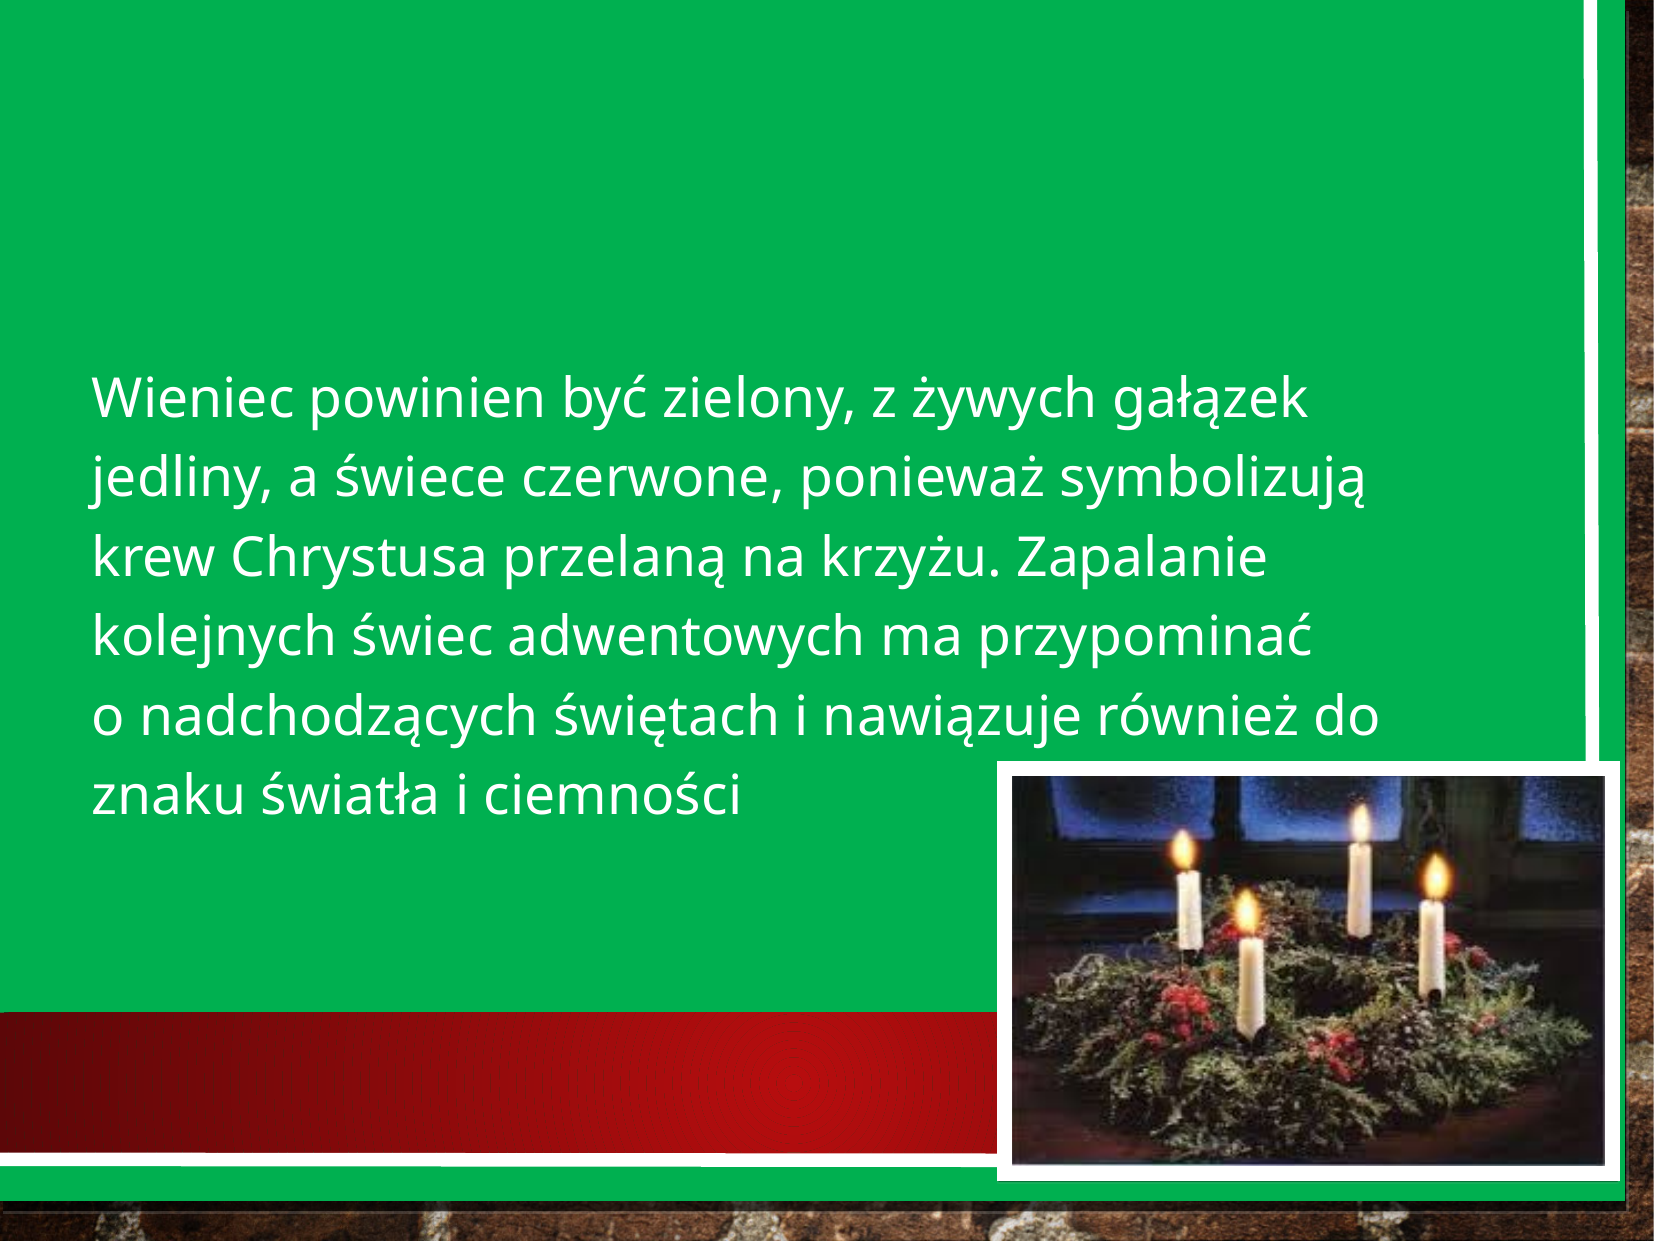

#
Wieniec powinien być zielony, z żywych gałązek jedliny, a świece czerwone, ponieważ symbolizują krew Chrystusa przelaną na krzyżu. Zapalanie kolejnych świec adwentowych ma przypominać o nadchodzących świętach i nawiązuje również do znaku światła i ciemności